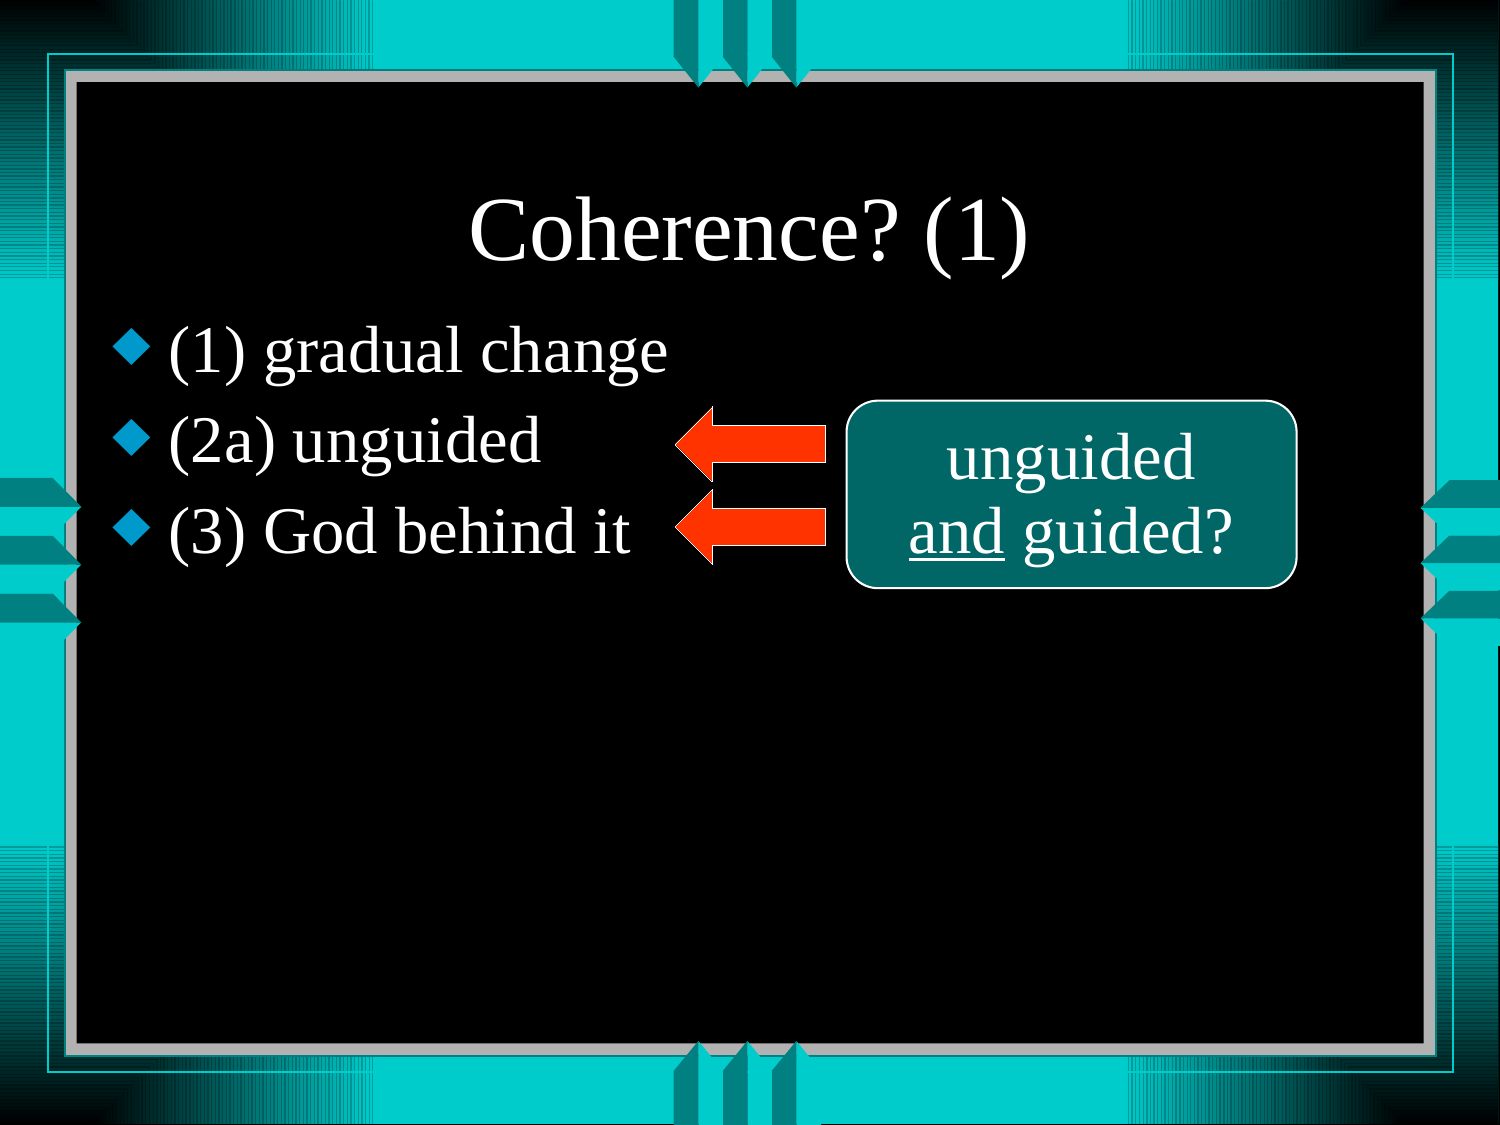

# Coherence? (1)
(1) gradual change
(2a) unguided
(3) God behind it
unguided
and guided?